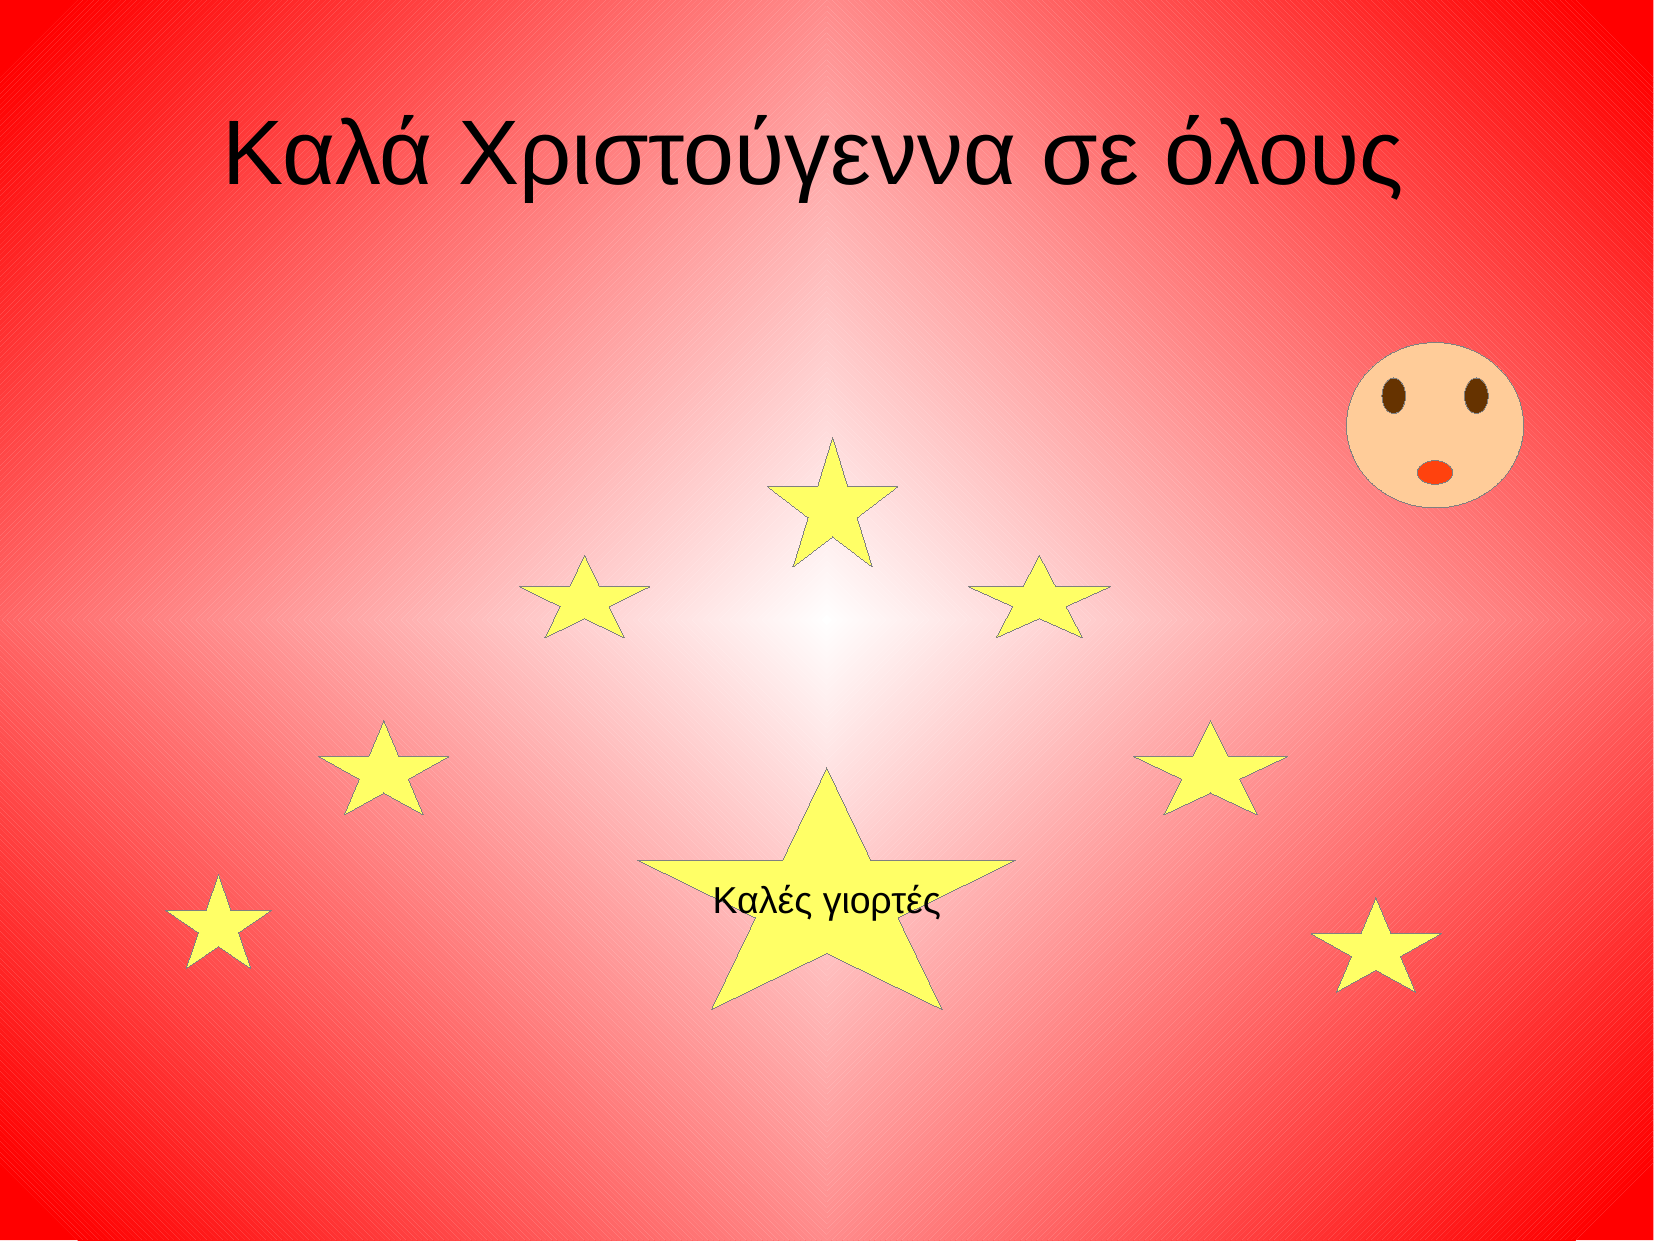

# Καλά Χριστούγεννα σε όλους
Καλές γιορτές